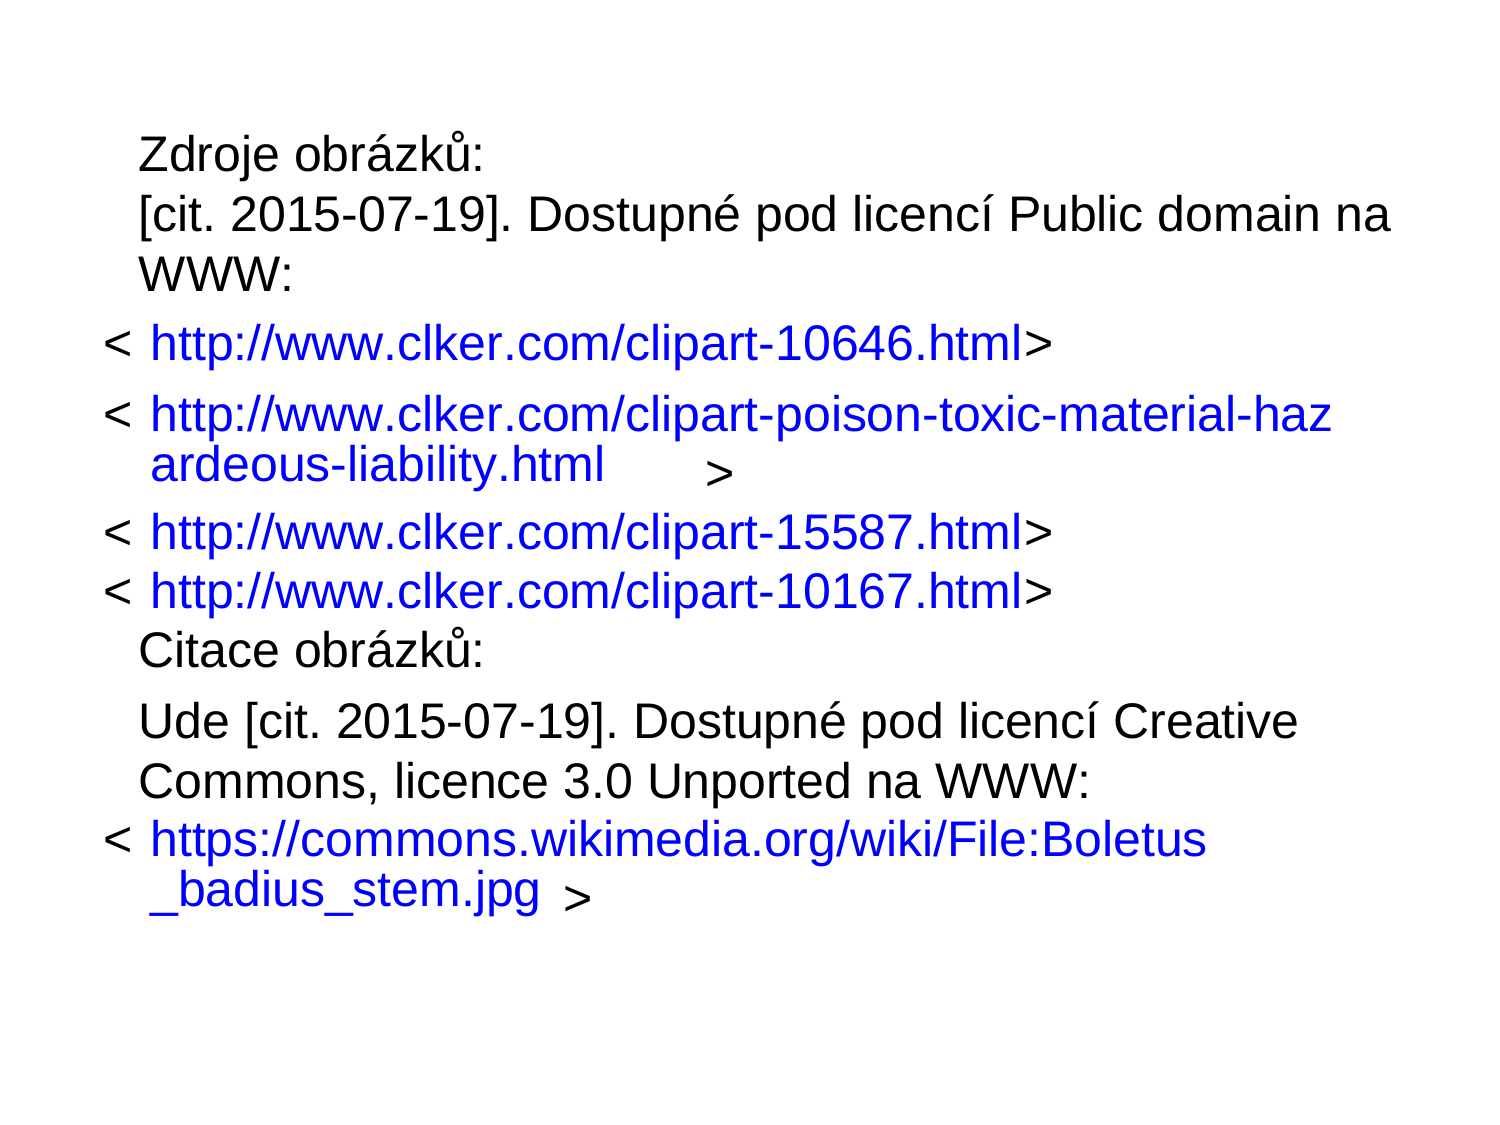

Zdroje obrázků:
[cit. 2015-07-19]. Dostupné pod licencí Public domain na
WWW:
<
http://www.clker.com/clipart-10646.html
>
<
http://www.clker.com/clipart-poison-toxic-material-hazardeous-liability.html
>
<
http://www.clker.com/clipart-15587.html
>
<
http://www.clker.com/clipart-10167.html
>
Citace obrázků:
Ude [cit. 2015-07-19]. Dostupné pod licencí Creative
Commons, licence 3.0 Unported na WWW:
<
https://commons.wikimedia.org/wiki/File:Boletus_badius_stem.jpg
>